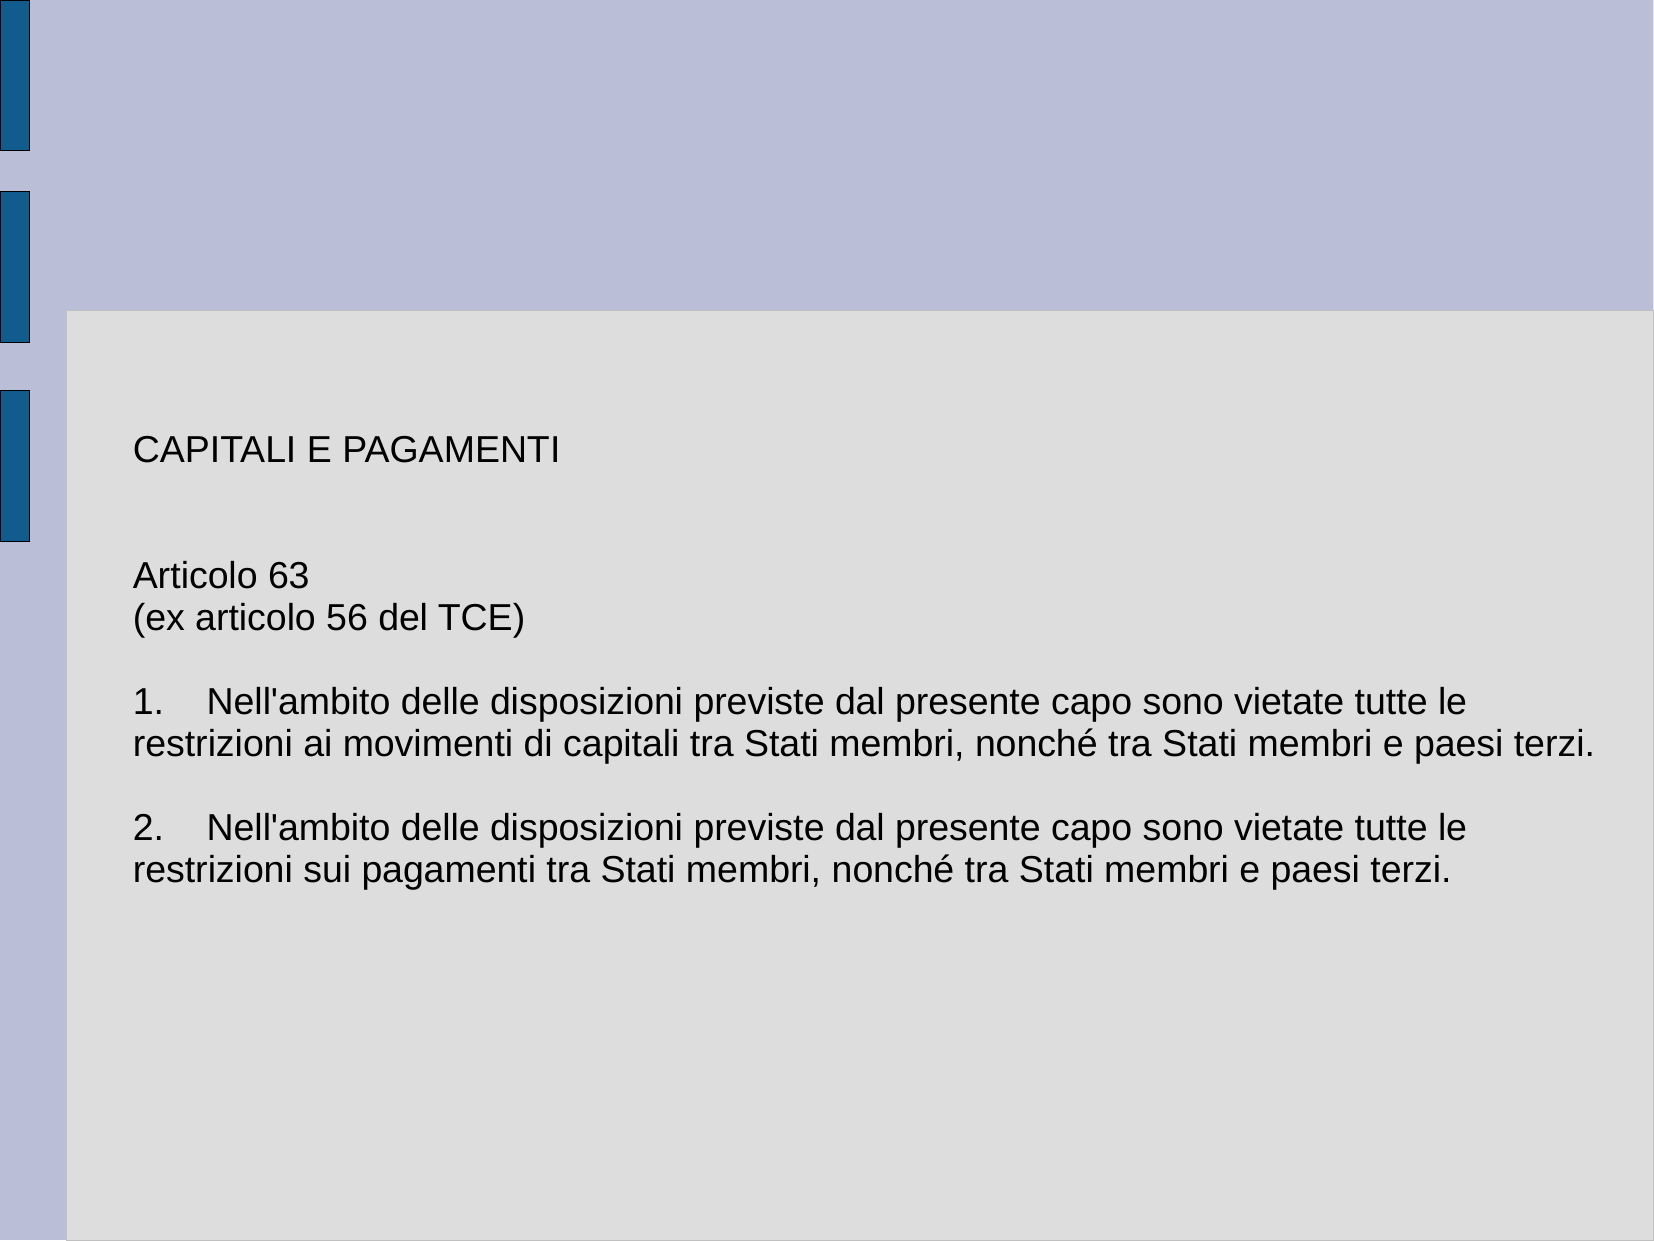

CAPITALI E PAGAMENTI
Articolo 63
(ex articolo 56 del TCE)
1.	Nell'ambito delle disposizioni previste dal presente capo sono vietate tutte le restrizioni ai movimenti di capitali tra Stati membri, nonché tra Stati membri e paesi terzi.
2.	Nell'ambito delle disposizioni previste dal presente capo sono vietate tutte le restrizioni sui pagamenti tra Stati membri, nonché tra Stati membri e paesi terzi.